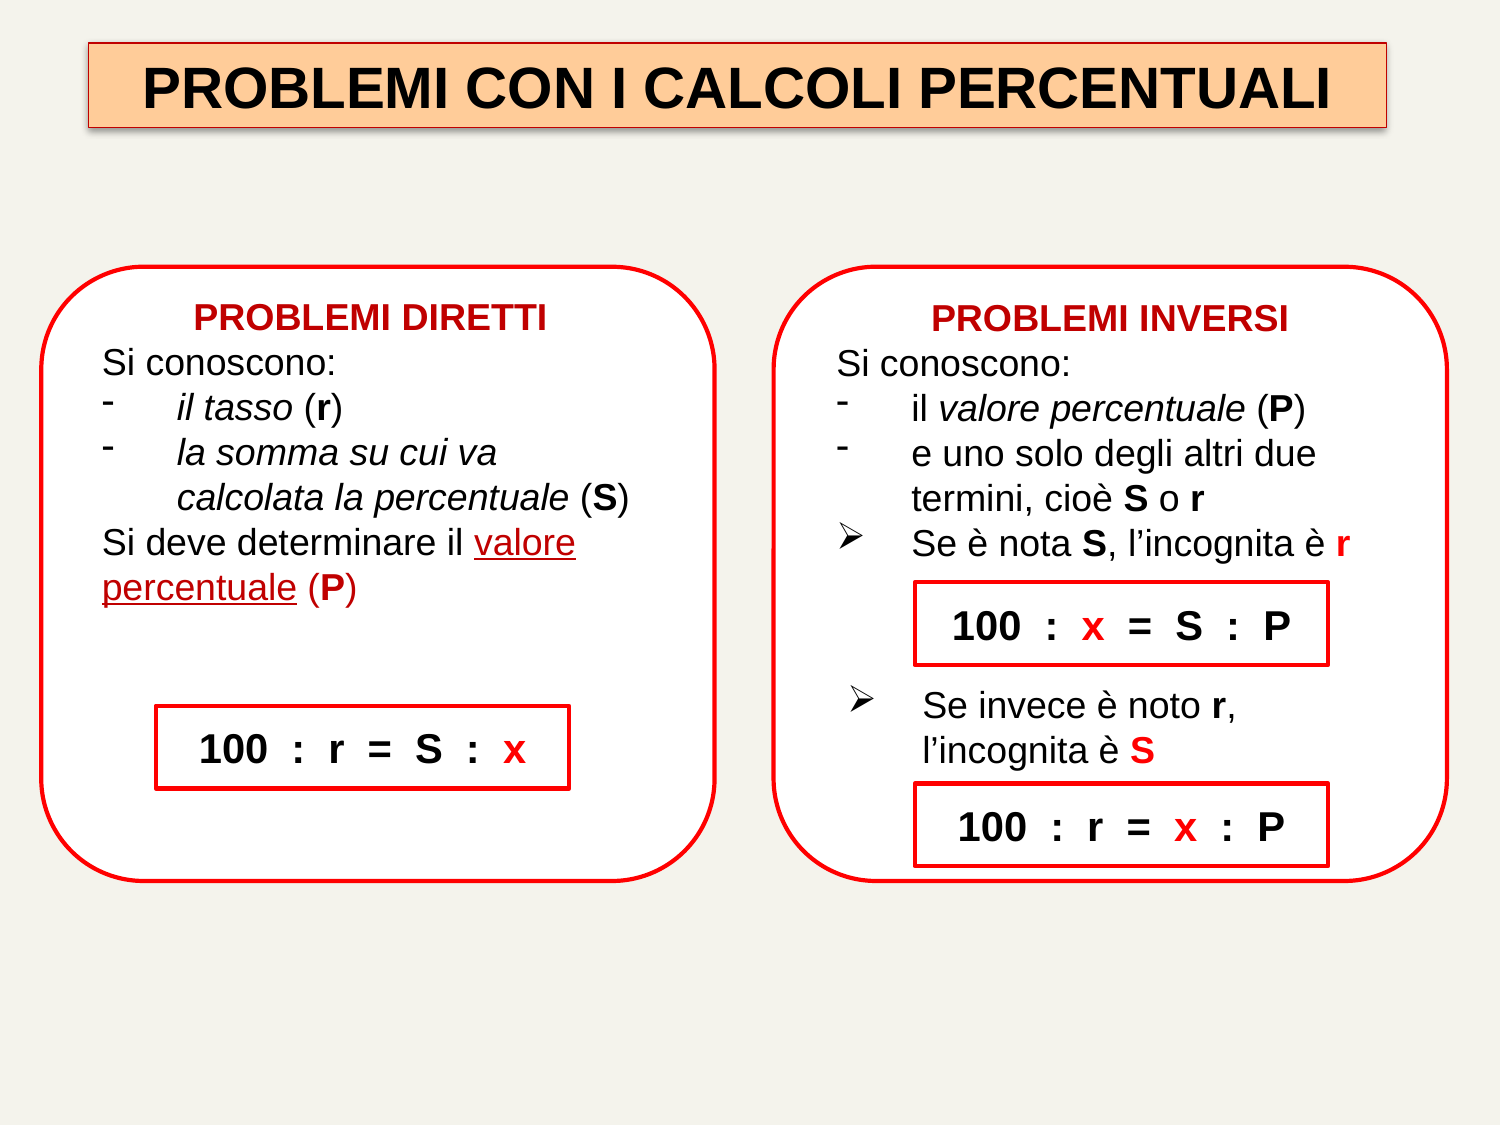

PROBLEMI CON I CALCOLI PERCENTUALI
PROBLEMI DIRETTI
Si conoscono:
il tasso (r)
la somma su cui va calcolata la percentuale (S)
Si deve determinare il valore percentuale (P)
PROBLEMI INVERSI
Si conoscono:
il valore percentuale (P)
e uno solo degli altri due termini, cioè S o r
Se è nota S, l’incognita è r
100 : x = S : P
Se invece è noto r, l’incognita è S
100 : r = S : x
100 : r = x : P